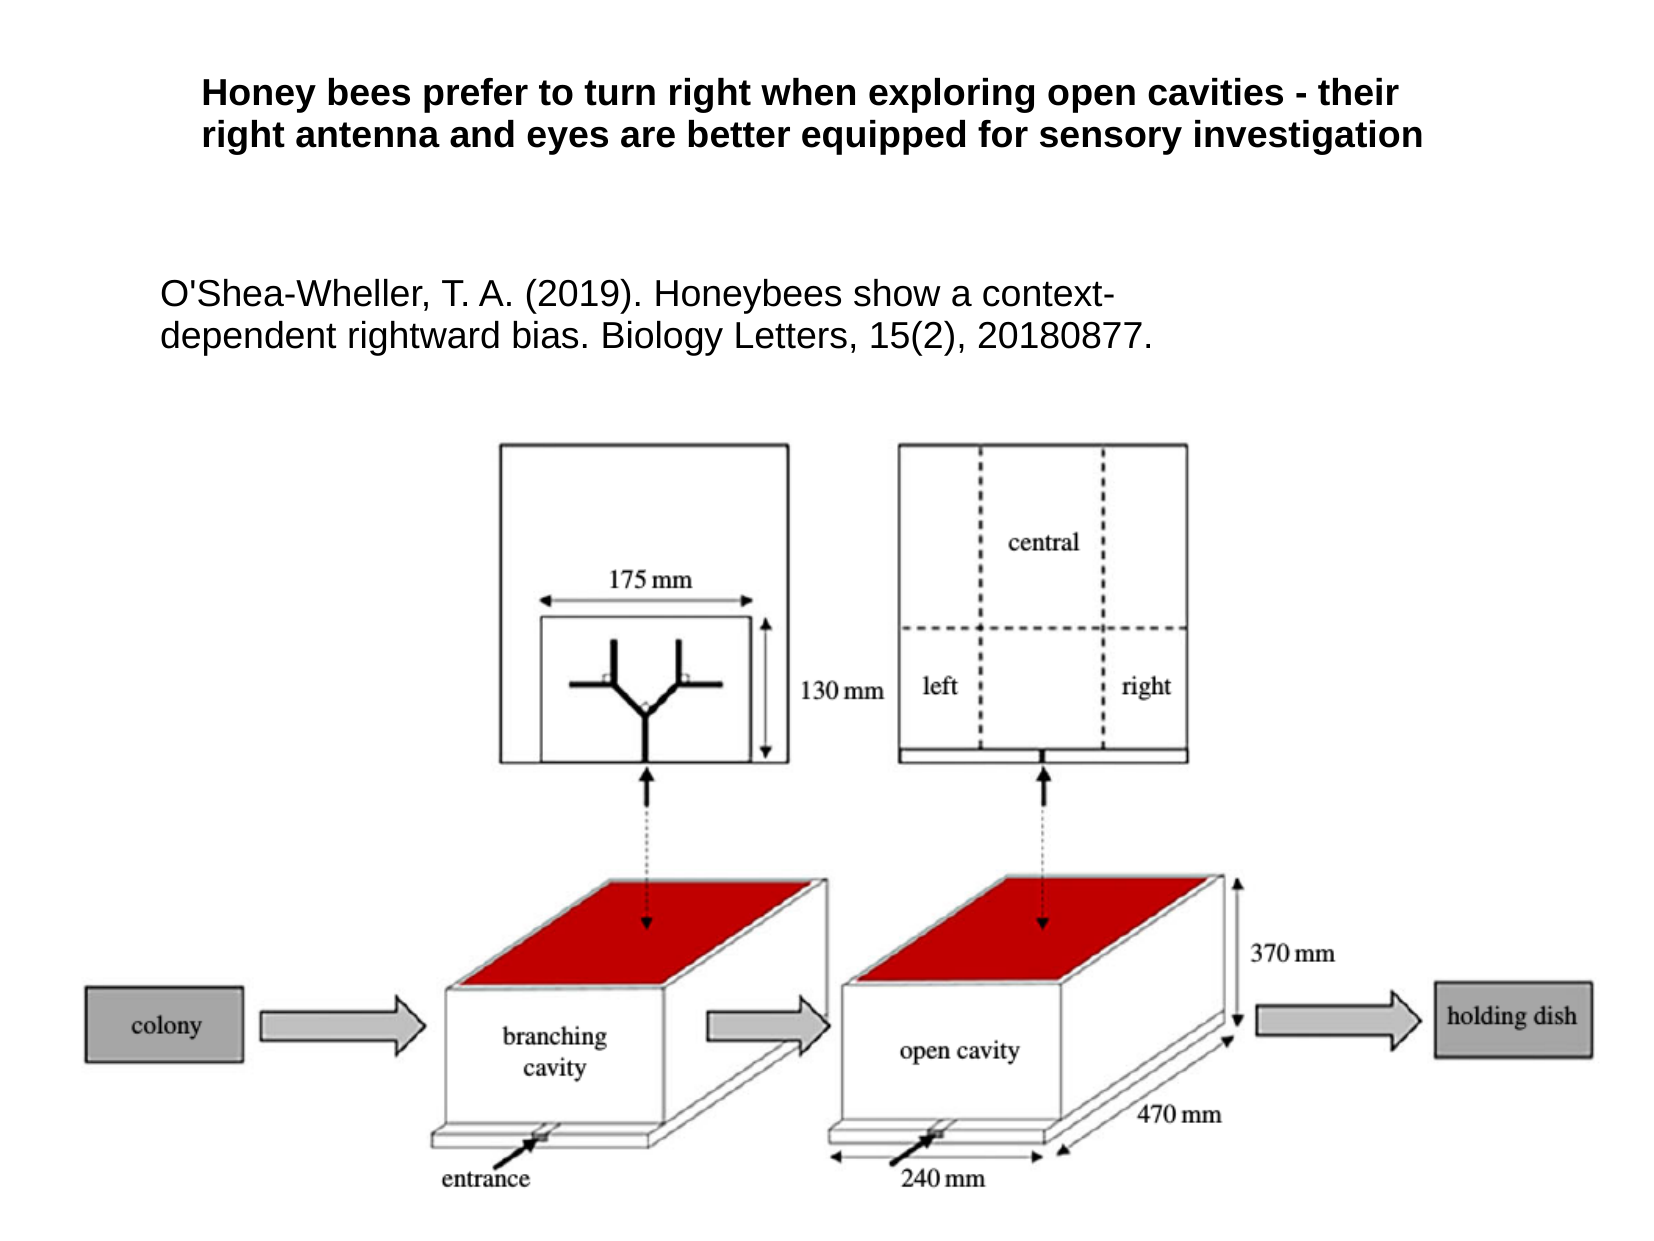

Honey bees prefer to turn right when exploring open cavities - their right antenna and eyes are better equipped for sensory investigation
O'Shea-Wheller, T. A. (2019). Honeybees show a context-dependent rightward bias. Biology Letters, 15(2), 20180877.